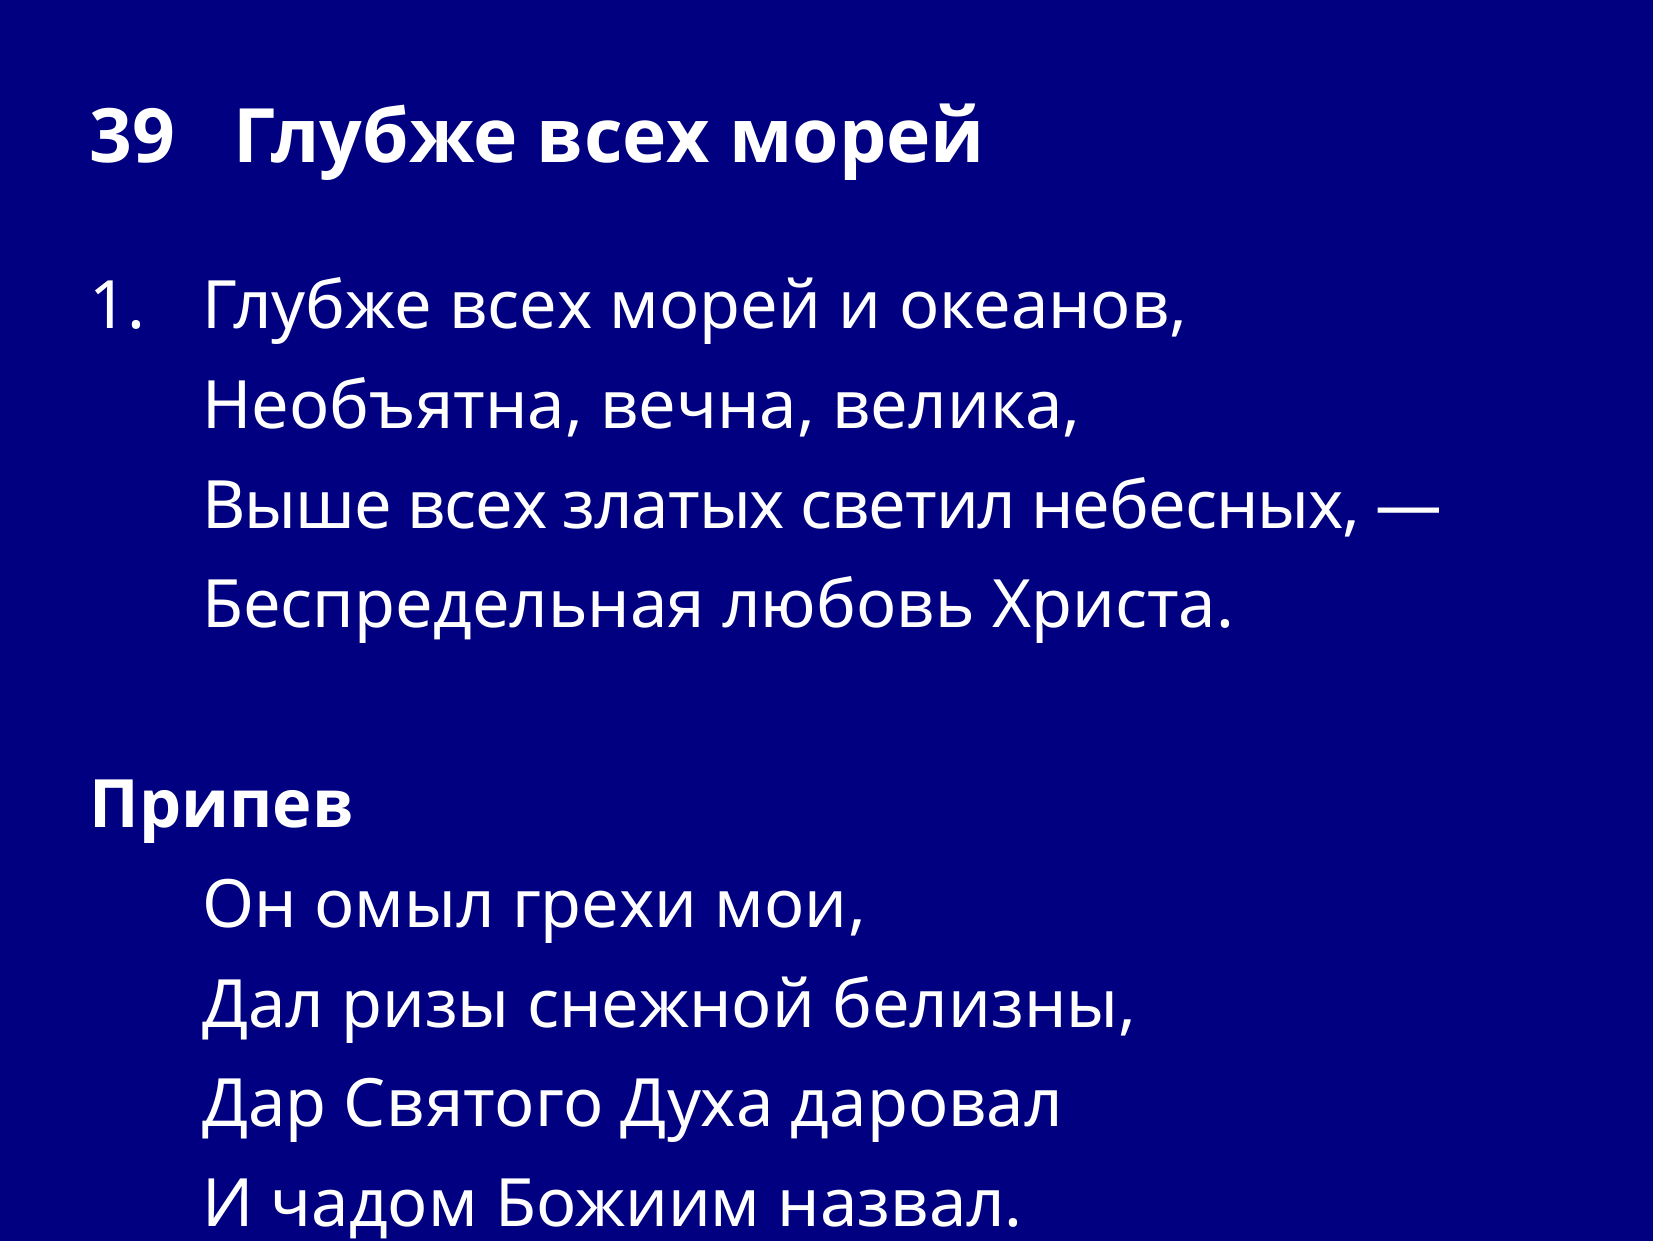

39 Глубже всех морей
1.	Глубже всех морей и океанов,
	Необъятна, вечна, велика,
	Выше всех златых светил небесных, —
	Беспредельная любовь Христа.
Припев
	Он омыл грехи мои,
	Дал ризы снежной белизны,
	Дар Святого Духа даровал
	И чадом Божиим назвал.